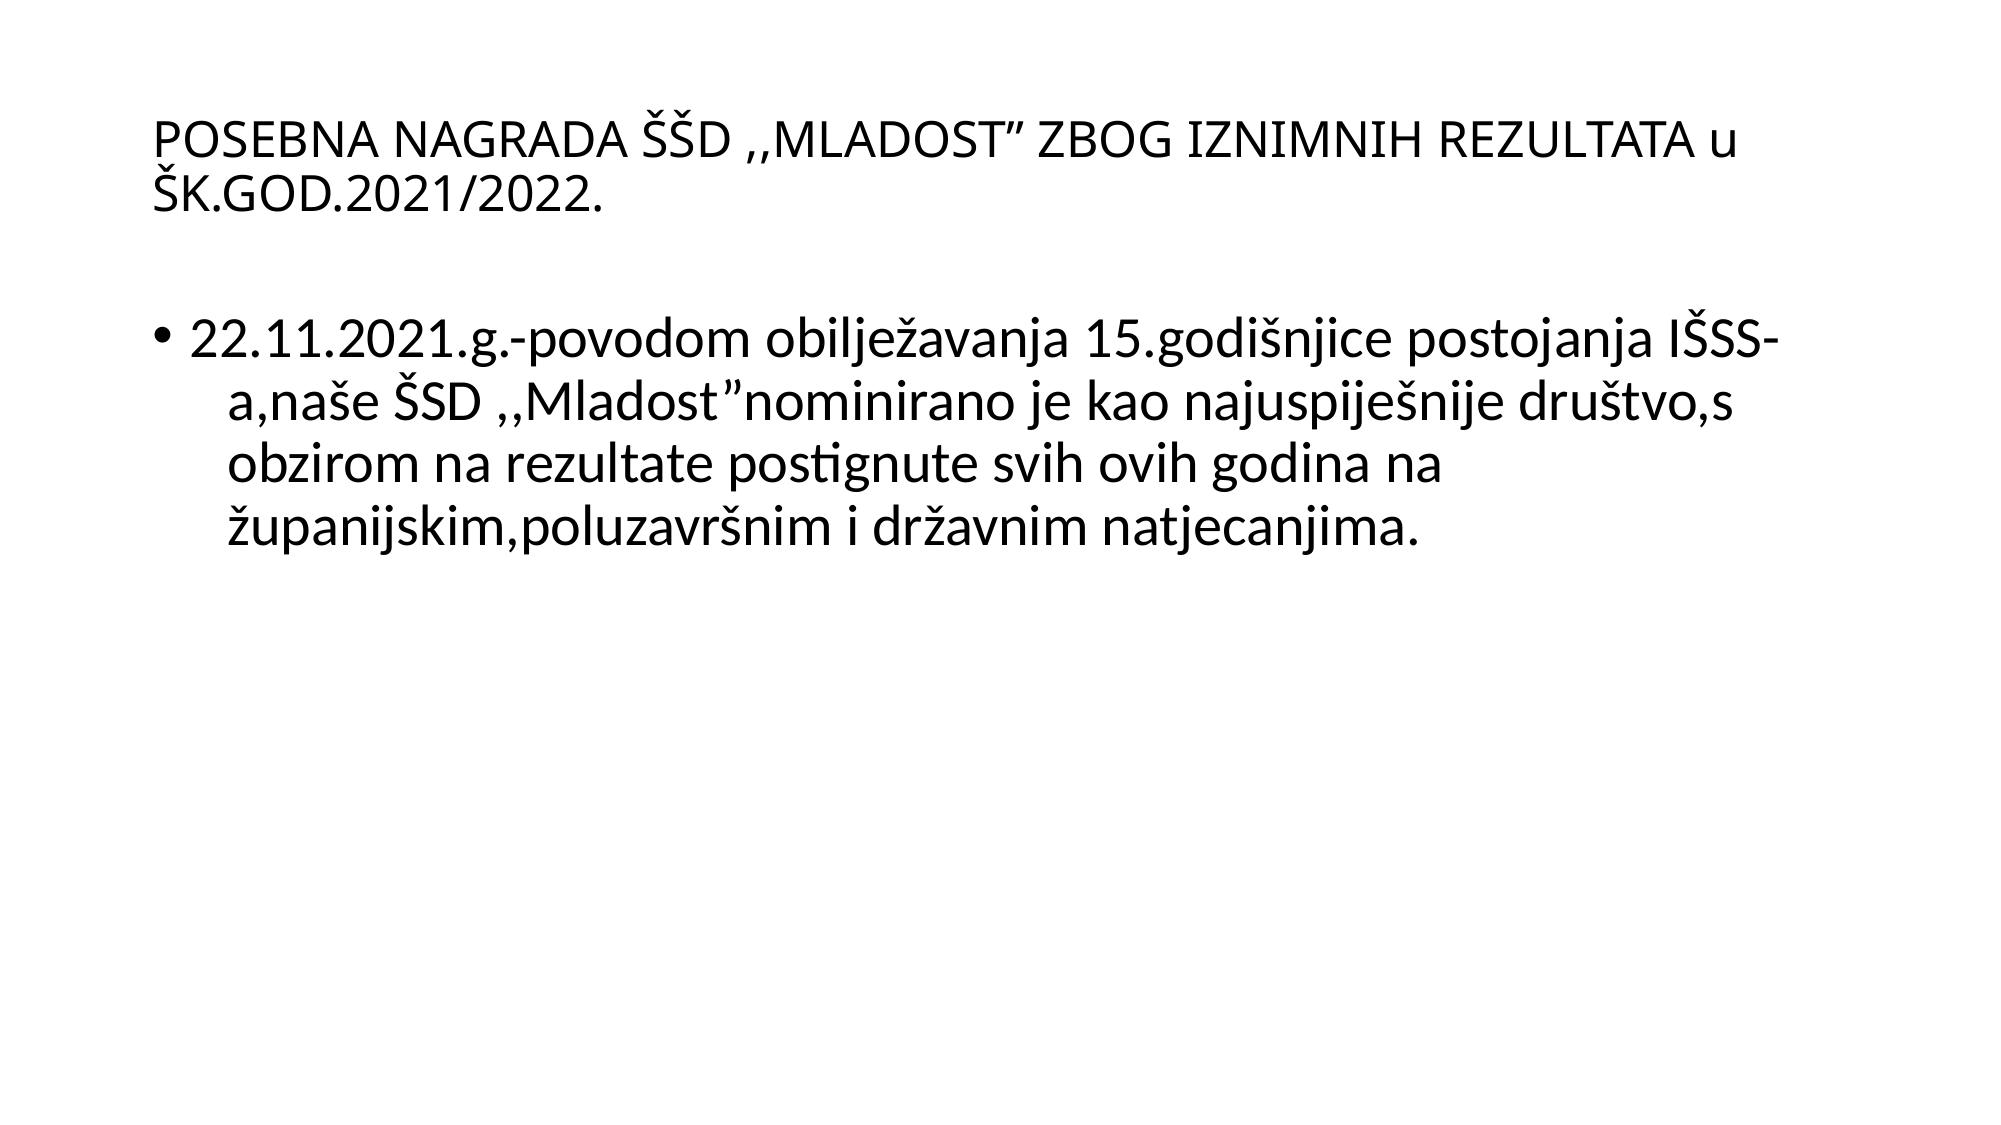

# POSEBNA NAGRADA ŠŠD ,,MLADOST” ZBOG IZNIMNIH REZULTATA u ŠK.GOD.2021/2022.
22.11.2021.g.-povodom obilježavanja 15.godišnjice postojanja IŠSS-a,naše ŠSD ,,Mladost”nominirano je kao najuspiješnije društvo,s obzirom na rezultate postignute svih ovih godina na županijskim,poluzavršnim i državnim natjecanjima.